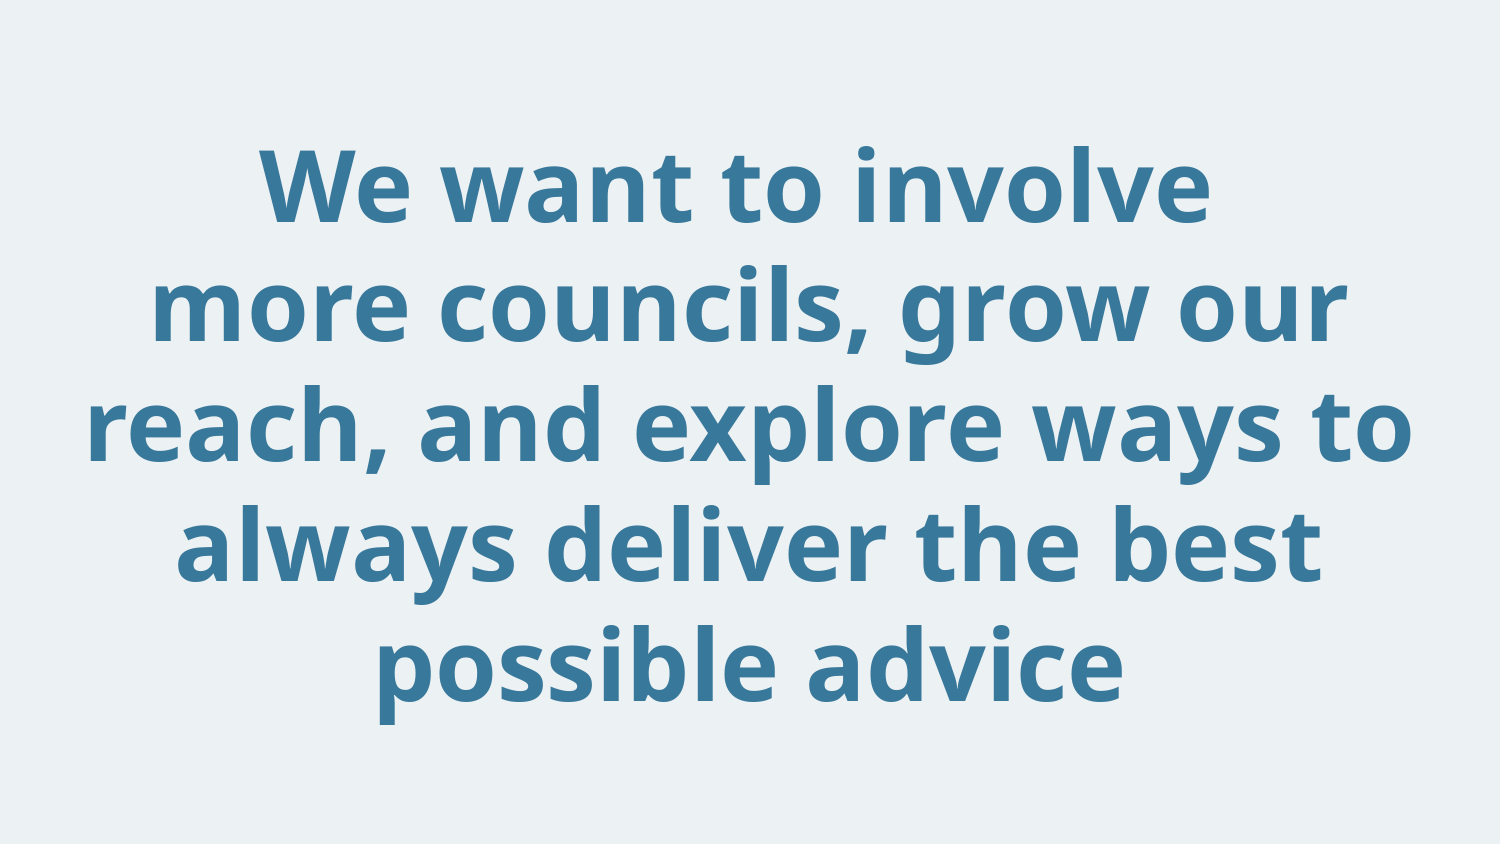

# We want to involve more councils, grow our reach, and explore ways to always deliver the best possible advice